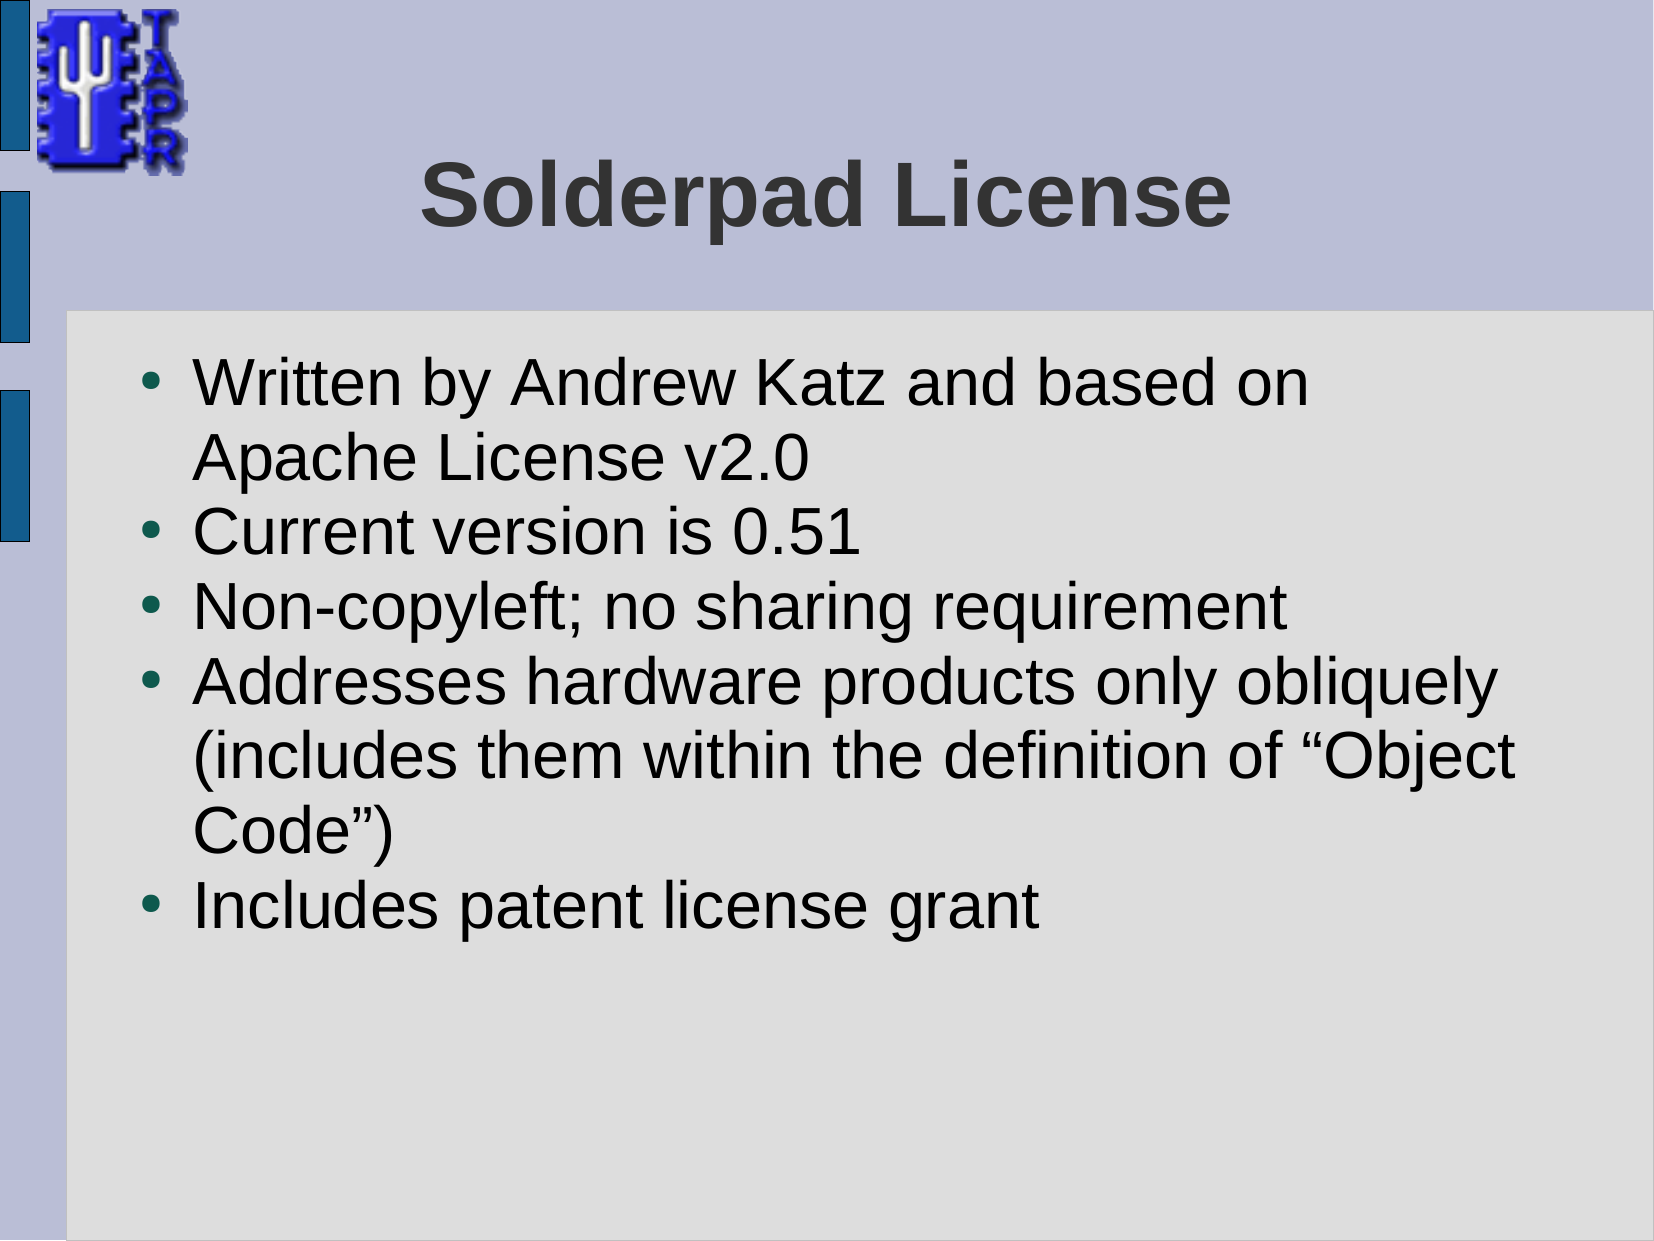

# Solderpad License
Written by Andrew Katz and based on Apache License v2.0
Current version is 0.51
Non-copyleft; no sharing requirement
Addresses hardware products only obliquely (includes them within the definition of “Object Code”)
Includes patent license grant